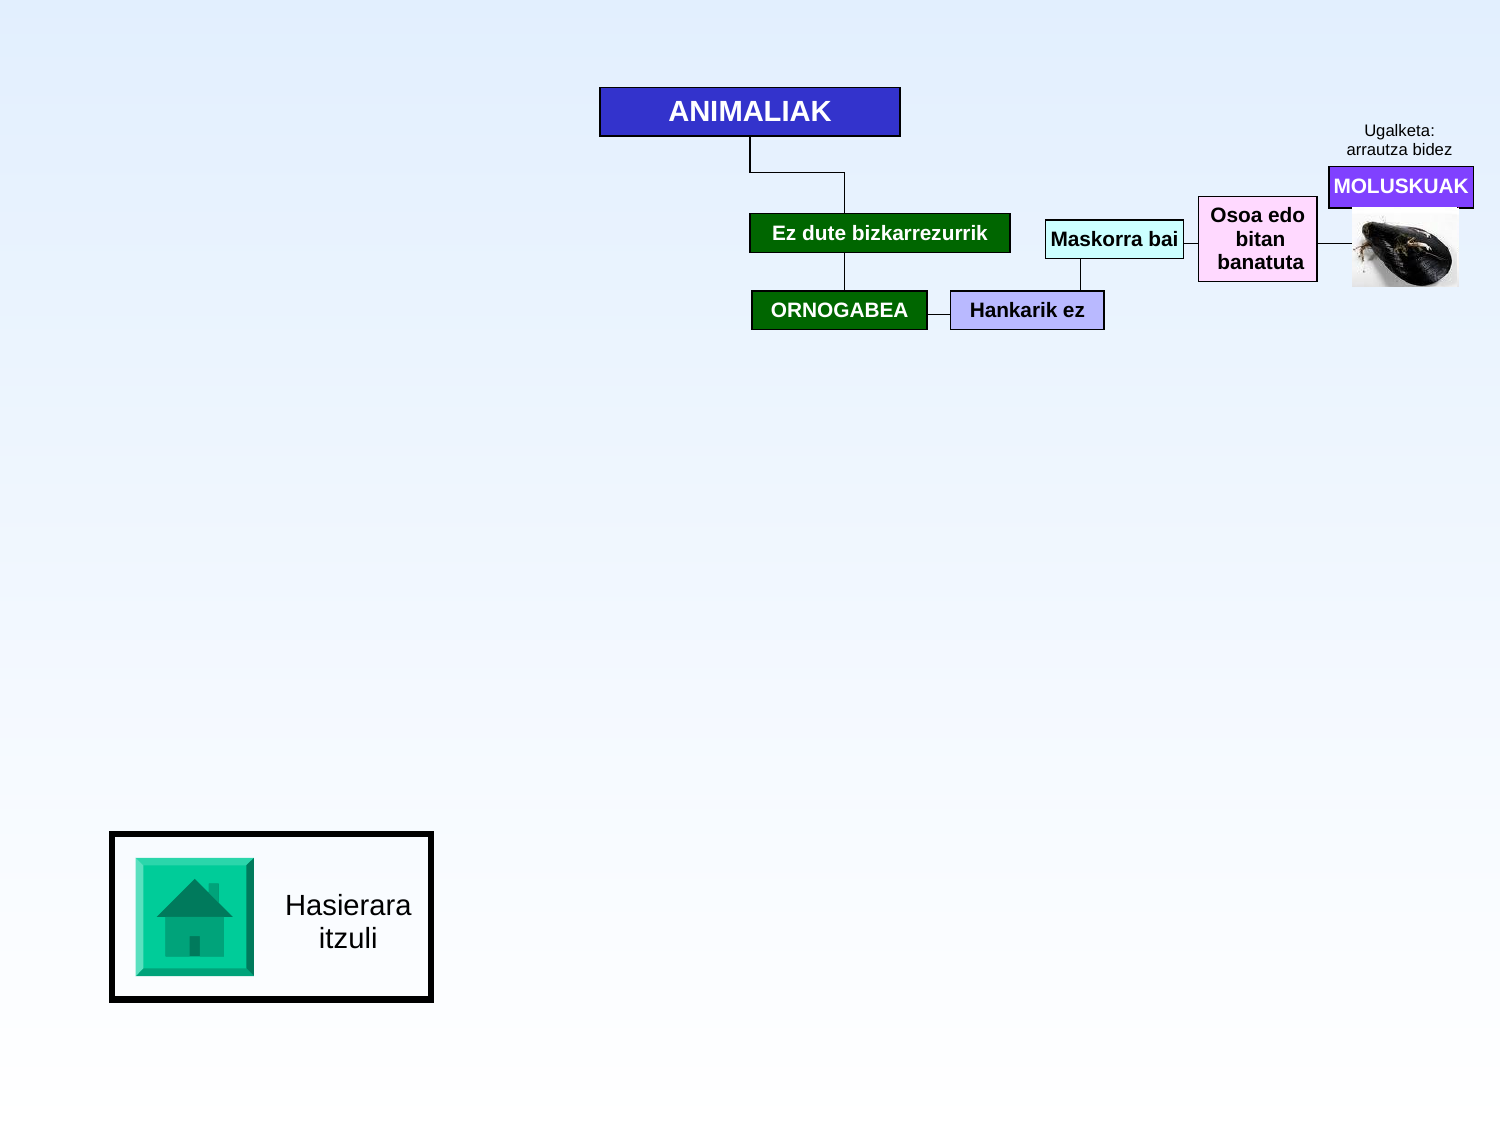

ANIMALIAK
Ugalketa:
arrautza bidez
MOLUSKUAK
Osoa edo
 bitan
 banatuta
Ez dute bizkarrezurrik
Maskorra bai
ORNOGABEA
Hankarik ez
Hasierara itzuli